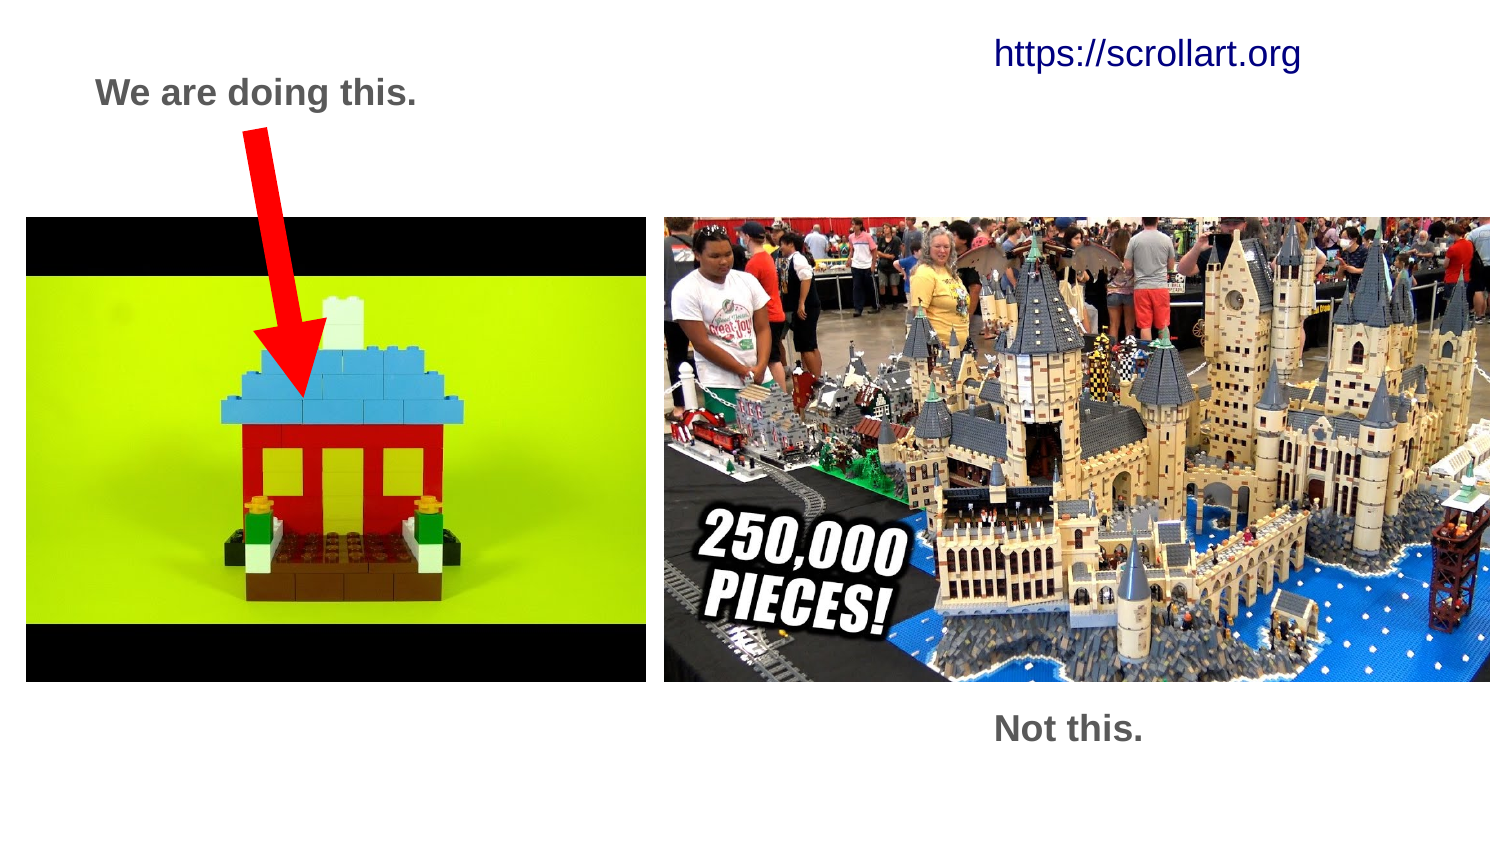

https://scrollart.org
We are doing this.
Not this.